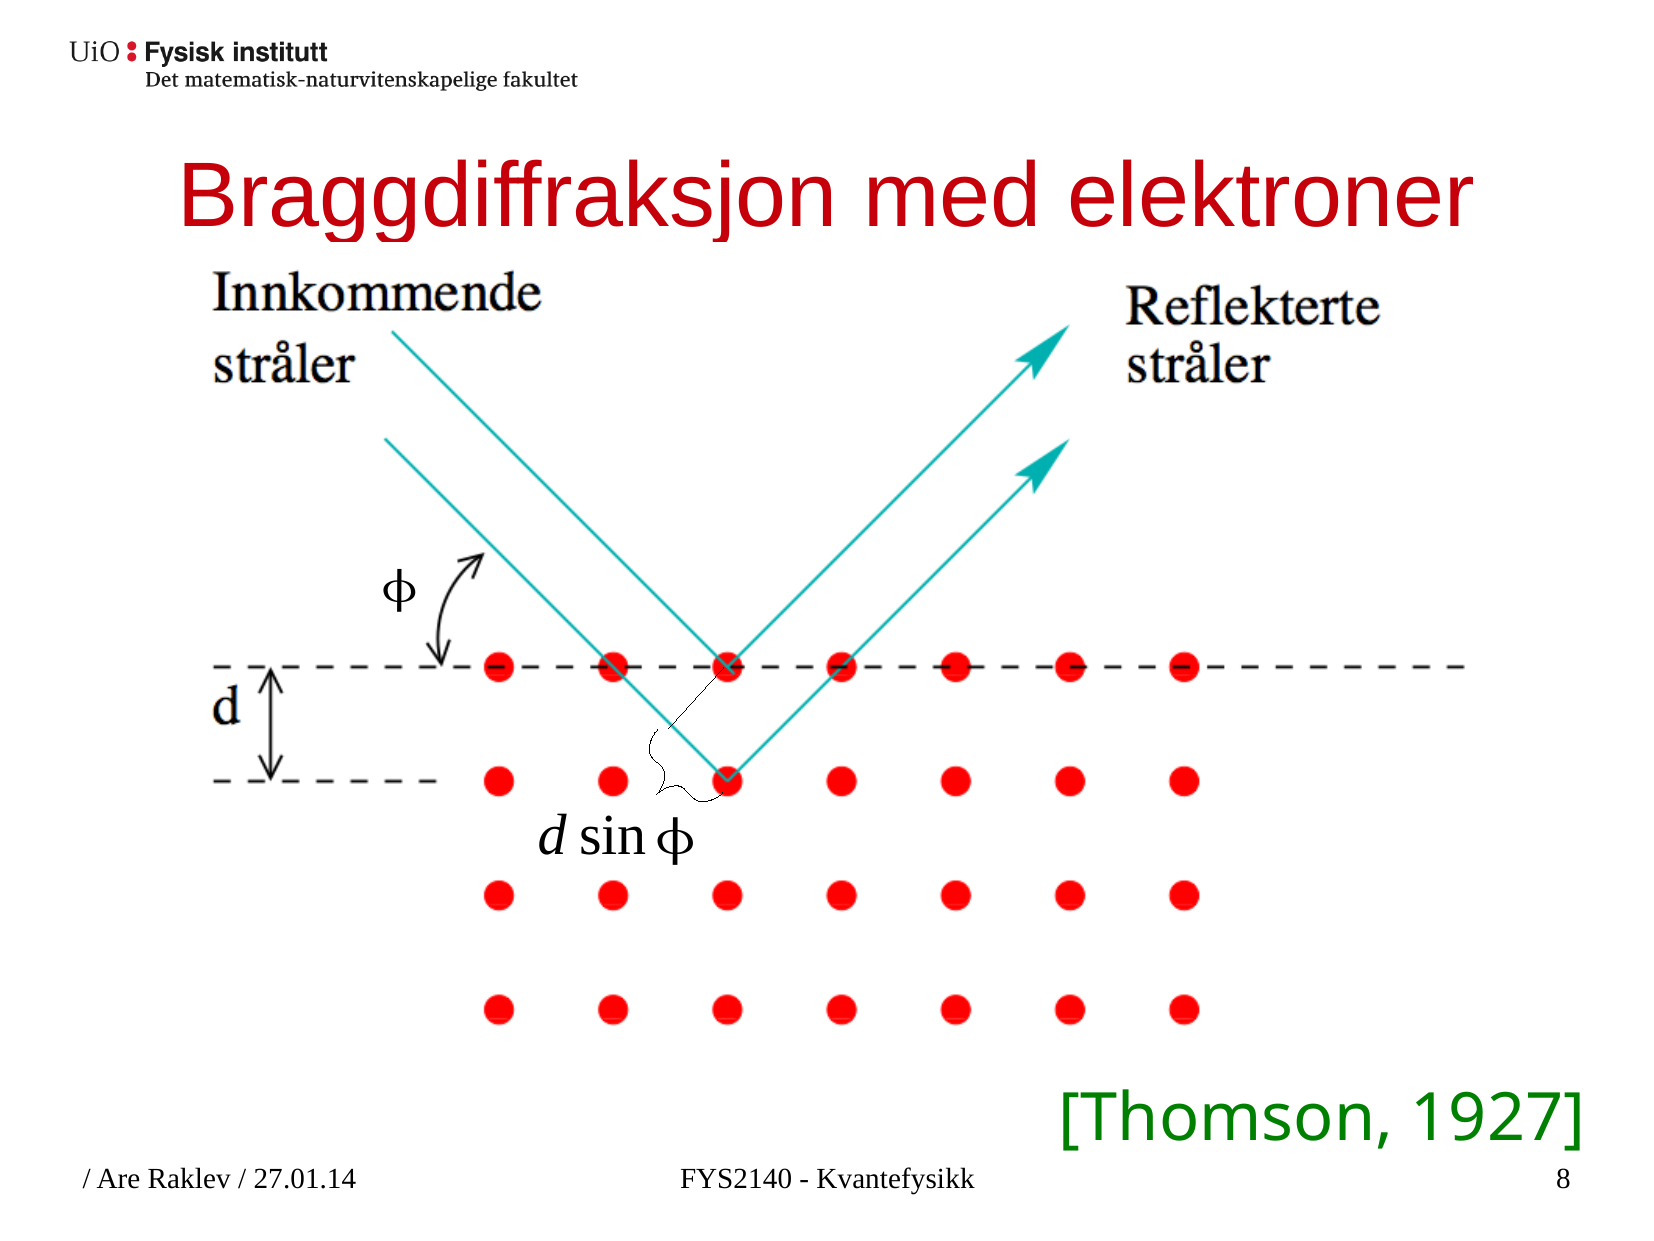

# Braggdiffraksjon med elektroner
[Thomson, 1927]
/ Are Raklev / 27.01.14
FYS2140 - Kvantefysikk
8